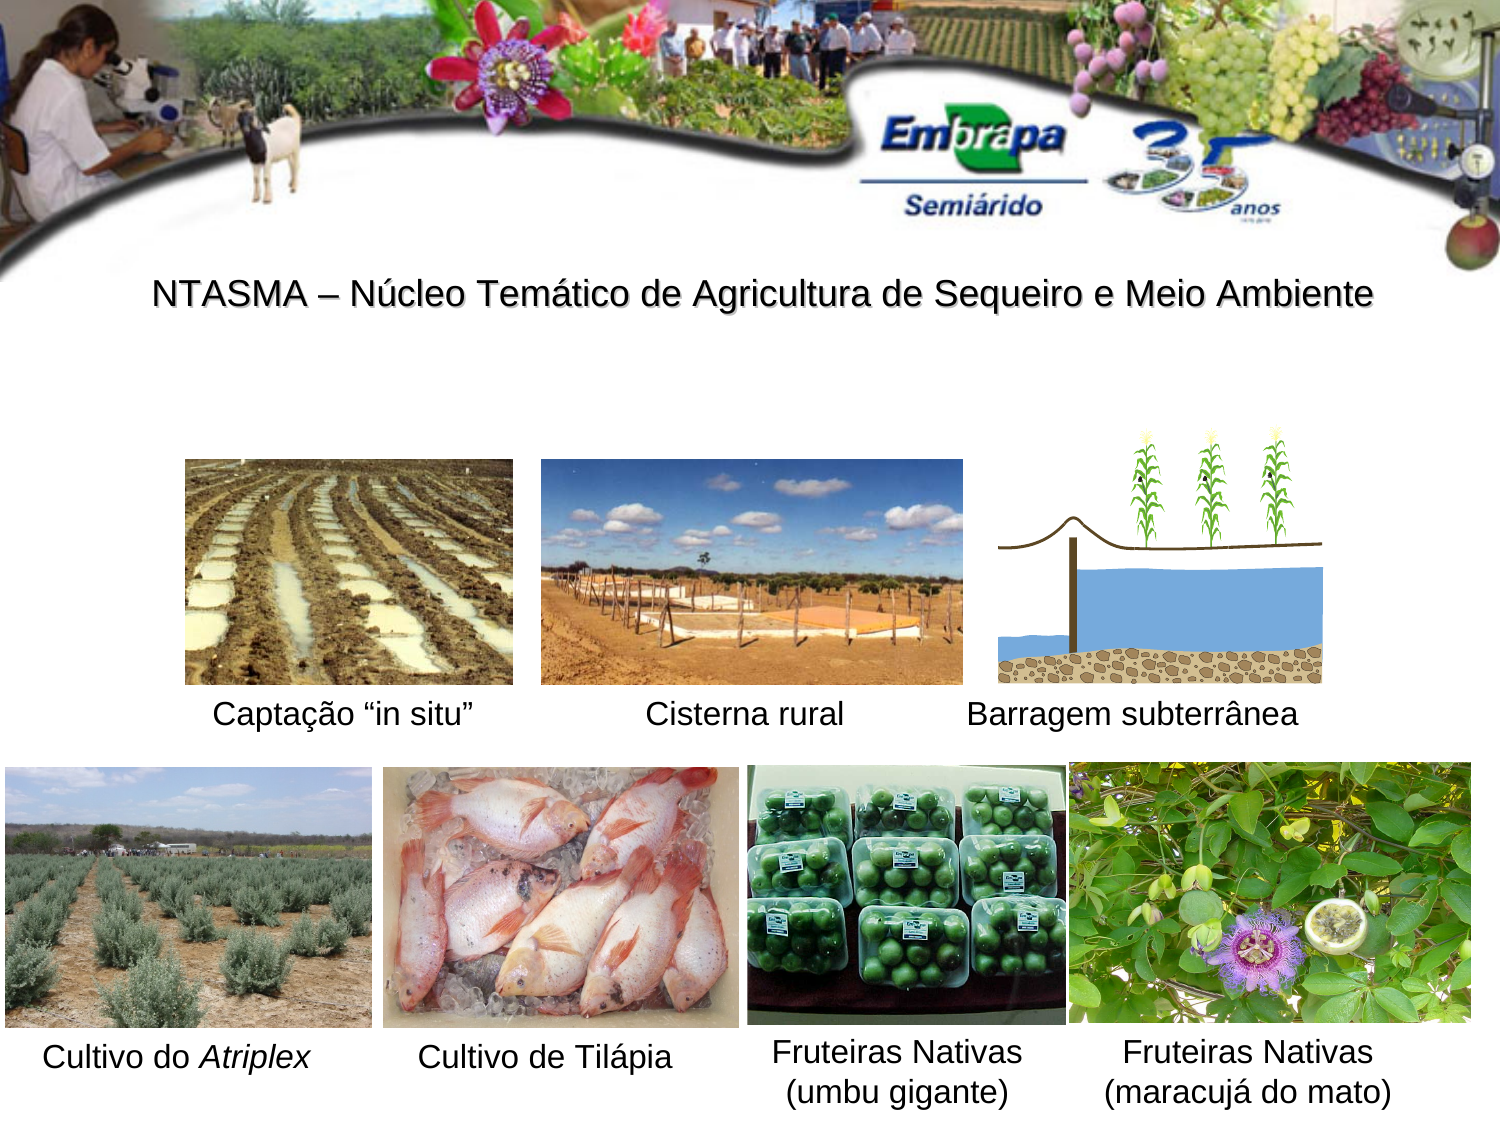

NTASMA – Núcleo Temático de Agricultura de Sequeiro e Meio Ambiente
Barragem subterrânea
Captação “in situ”
Cisterna rural
Fruteiras Nativas (maracujá do mato)
Fruteiras Nativas (umbu gigante)
Cultivo do Atriplex
Cultivo de Tilápia